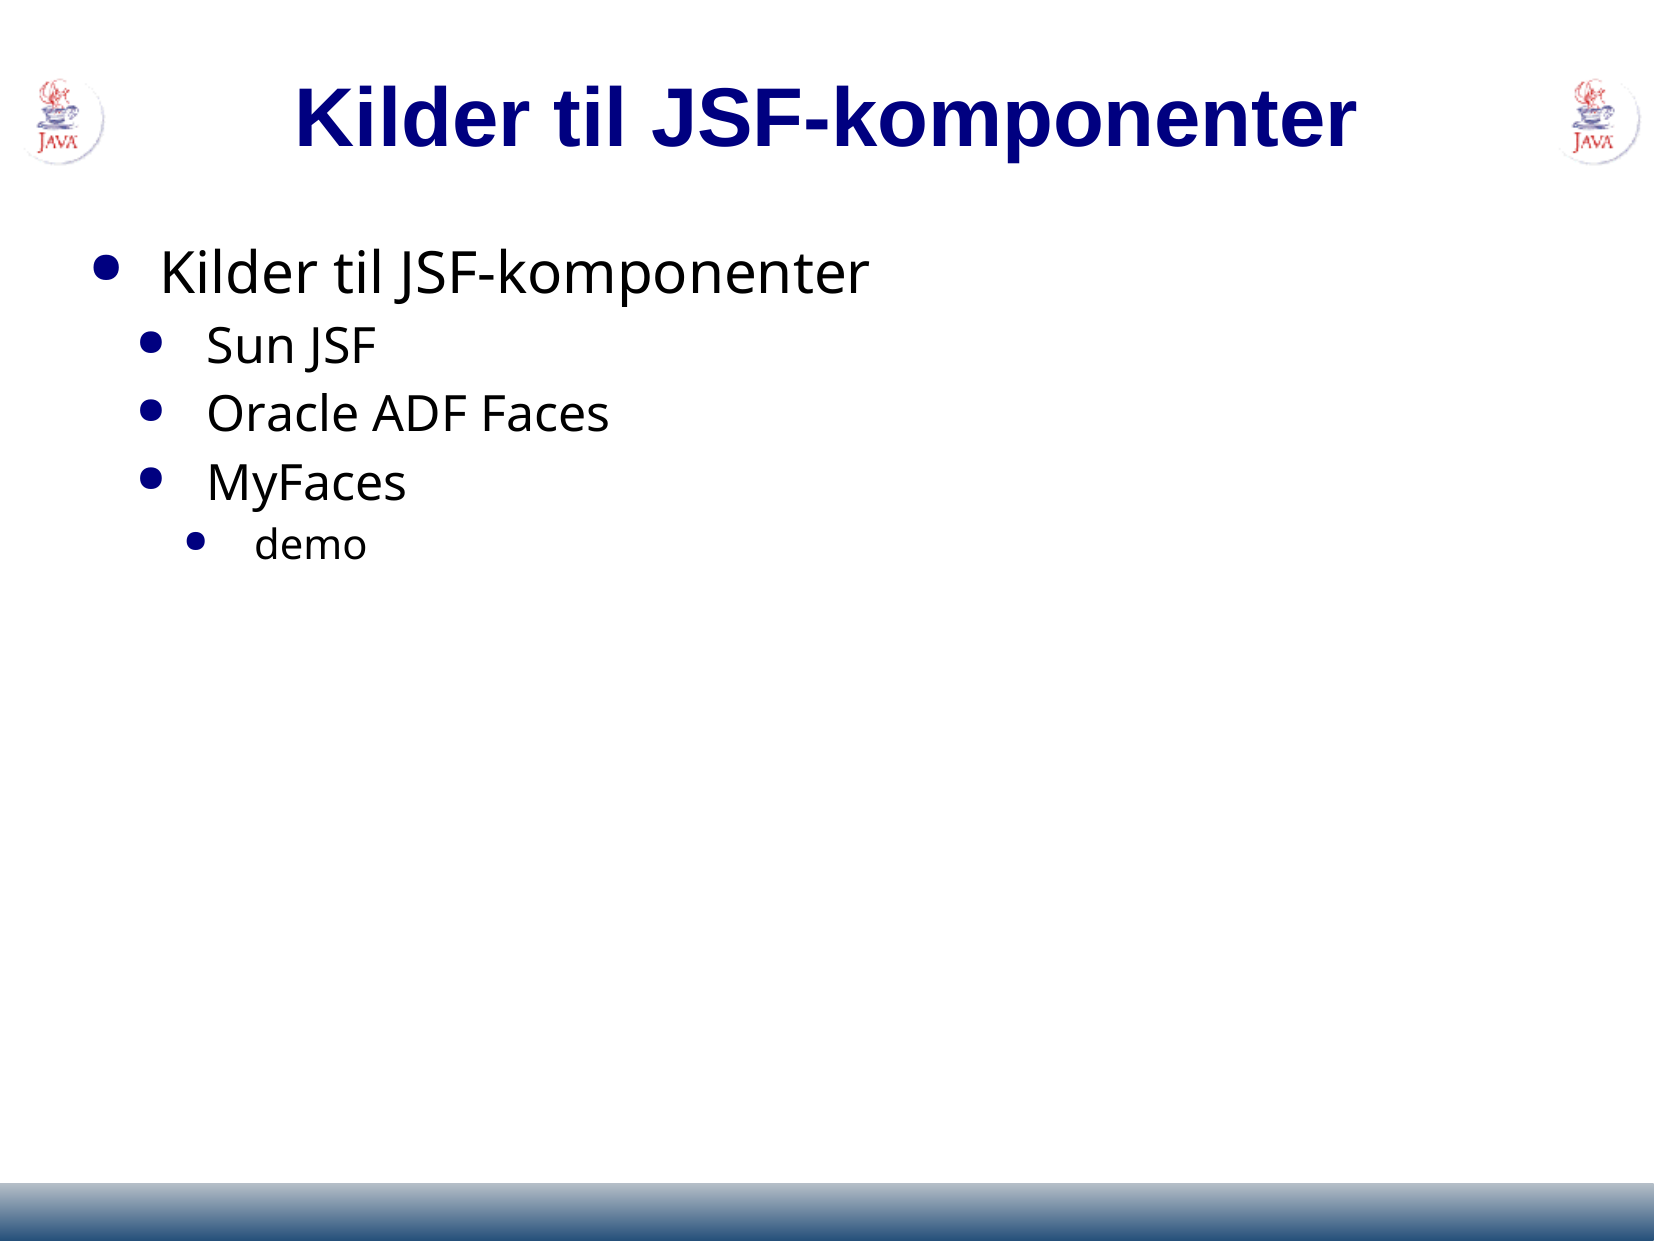

# Kilder til JSF-komponenter
Kilder til JSF-komponenter
Sun JSF
Oracle ADF Faces
MyFaces
demo